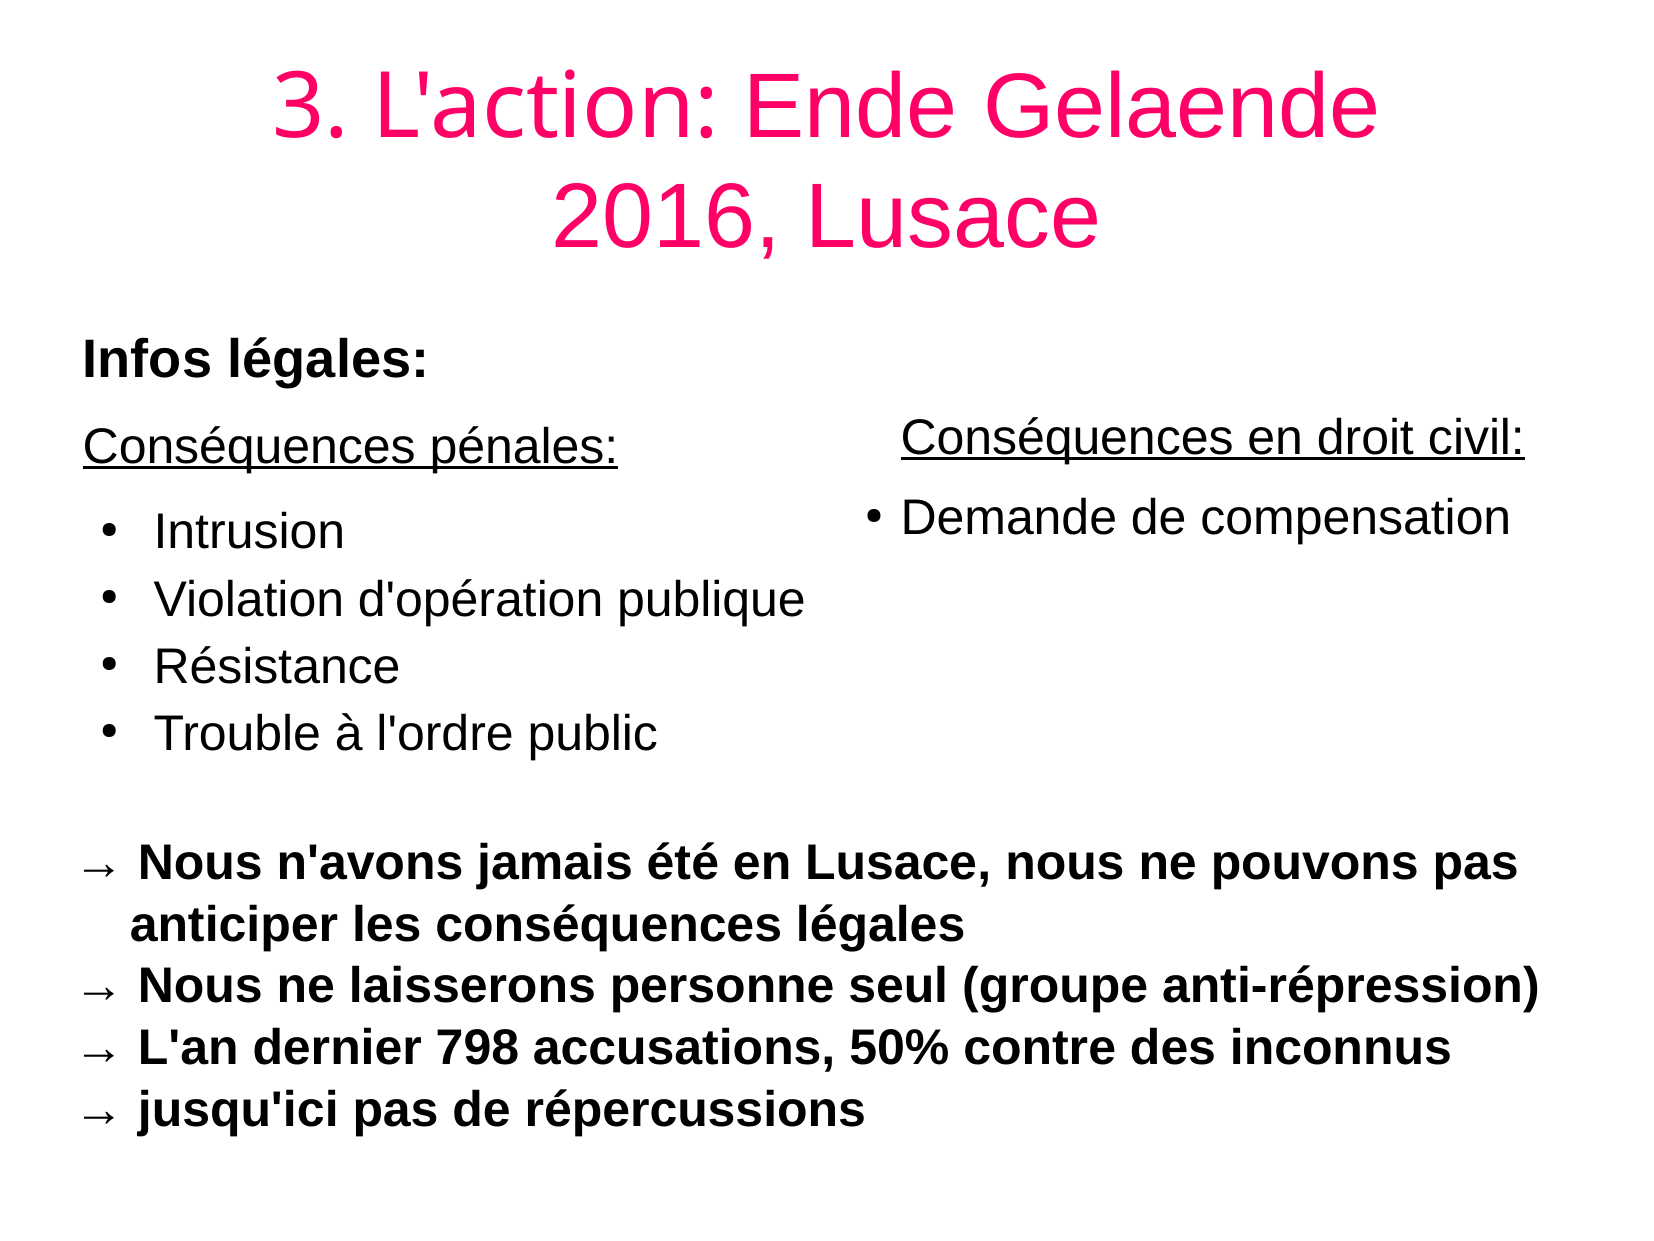

# 3. L'action: Ende Gelaende 2016, Lusace
Infos légales:
Conséquences pénales:
Intrusion
Violation d'opération publique
Résistance
Trouble à l'ordre public
Conséquences en droit civil:
Demande de compensation
→ Nous n'avons jamais été en Lusace, nous ne pouvons pas
 anticiper les conséquences légales
→ Nous ne laisserons personne seul (groupe anti-répression)
→ L'an dernier 798 accusations, 50% contre des inconnus
→ jusqu'ici pas de répercussions